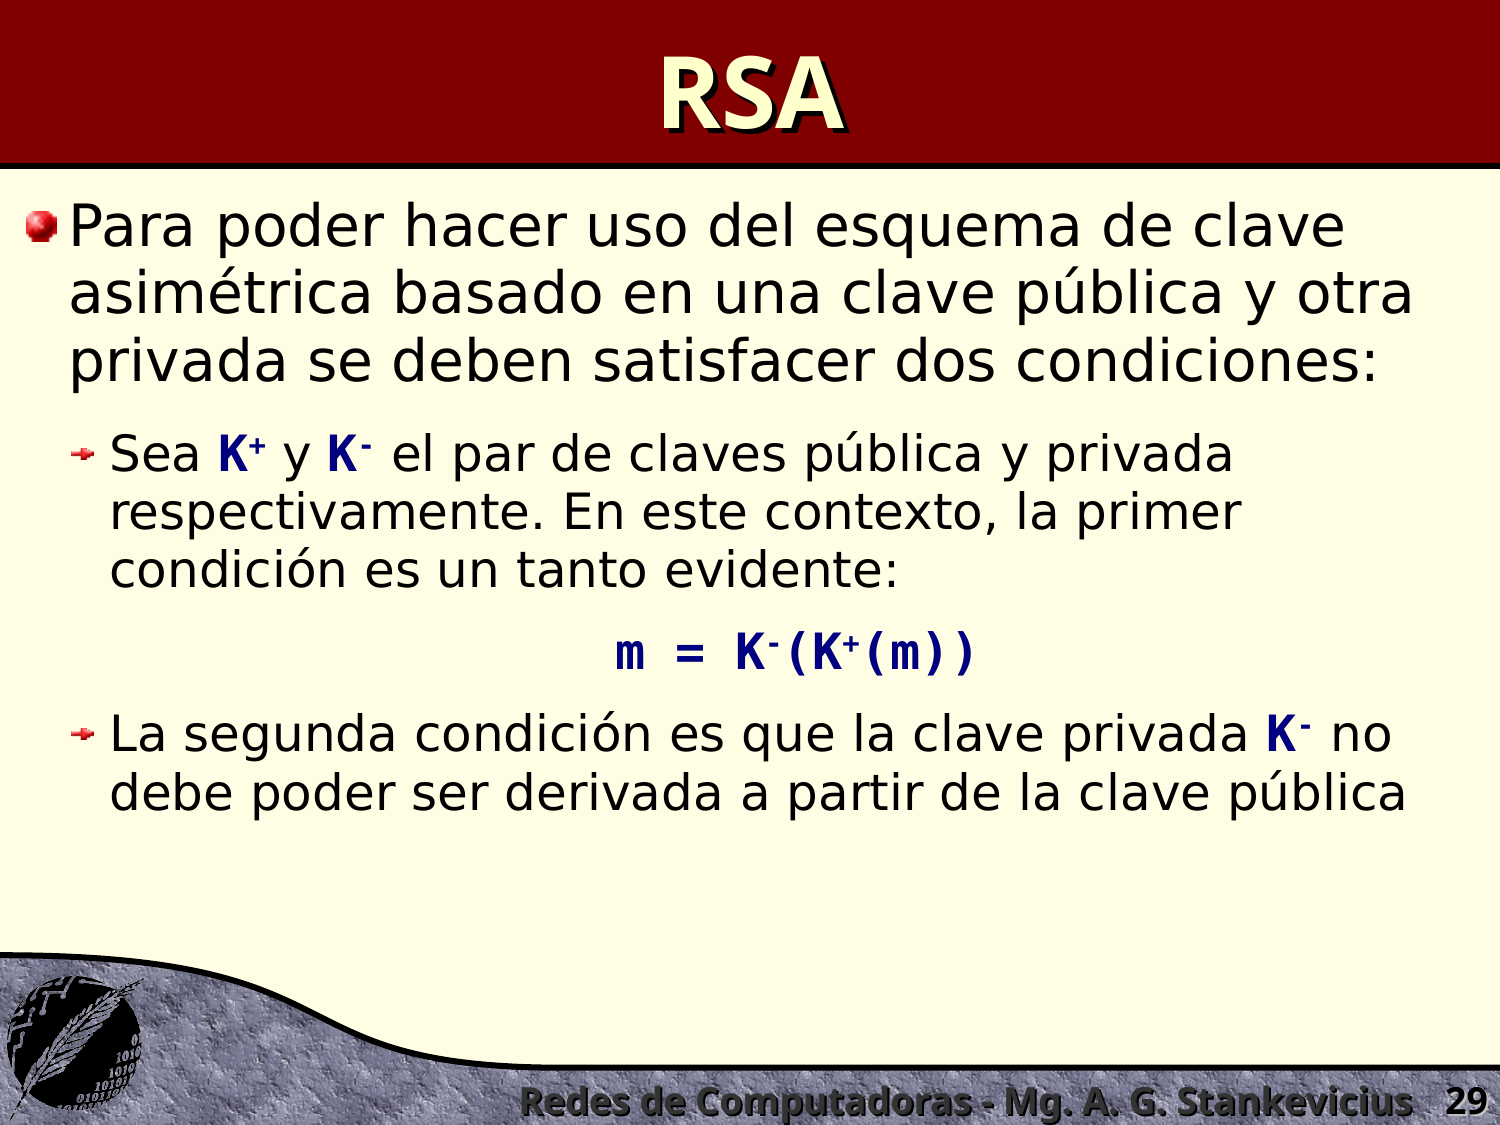

# RSA
Para poder hacer uso del esquema de clave asimétrica basado en una clave pública y otra privada se deben satisfacer dos condiciones:
Sea K+ y K- el par de claves pública y privada respectivamente. En este contexto, la primer condición es un tanto evidente:
m = K-(K+(m))
La segunda condición es que la clave privada K- no debe poder ser derivada a partir de la clave pública
29